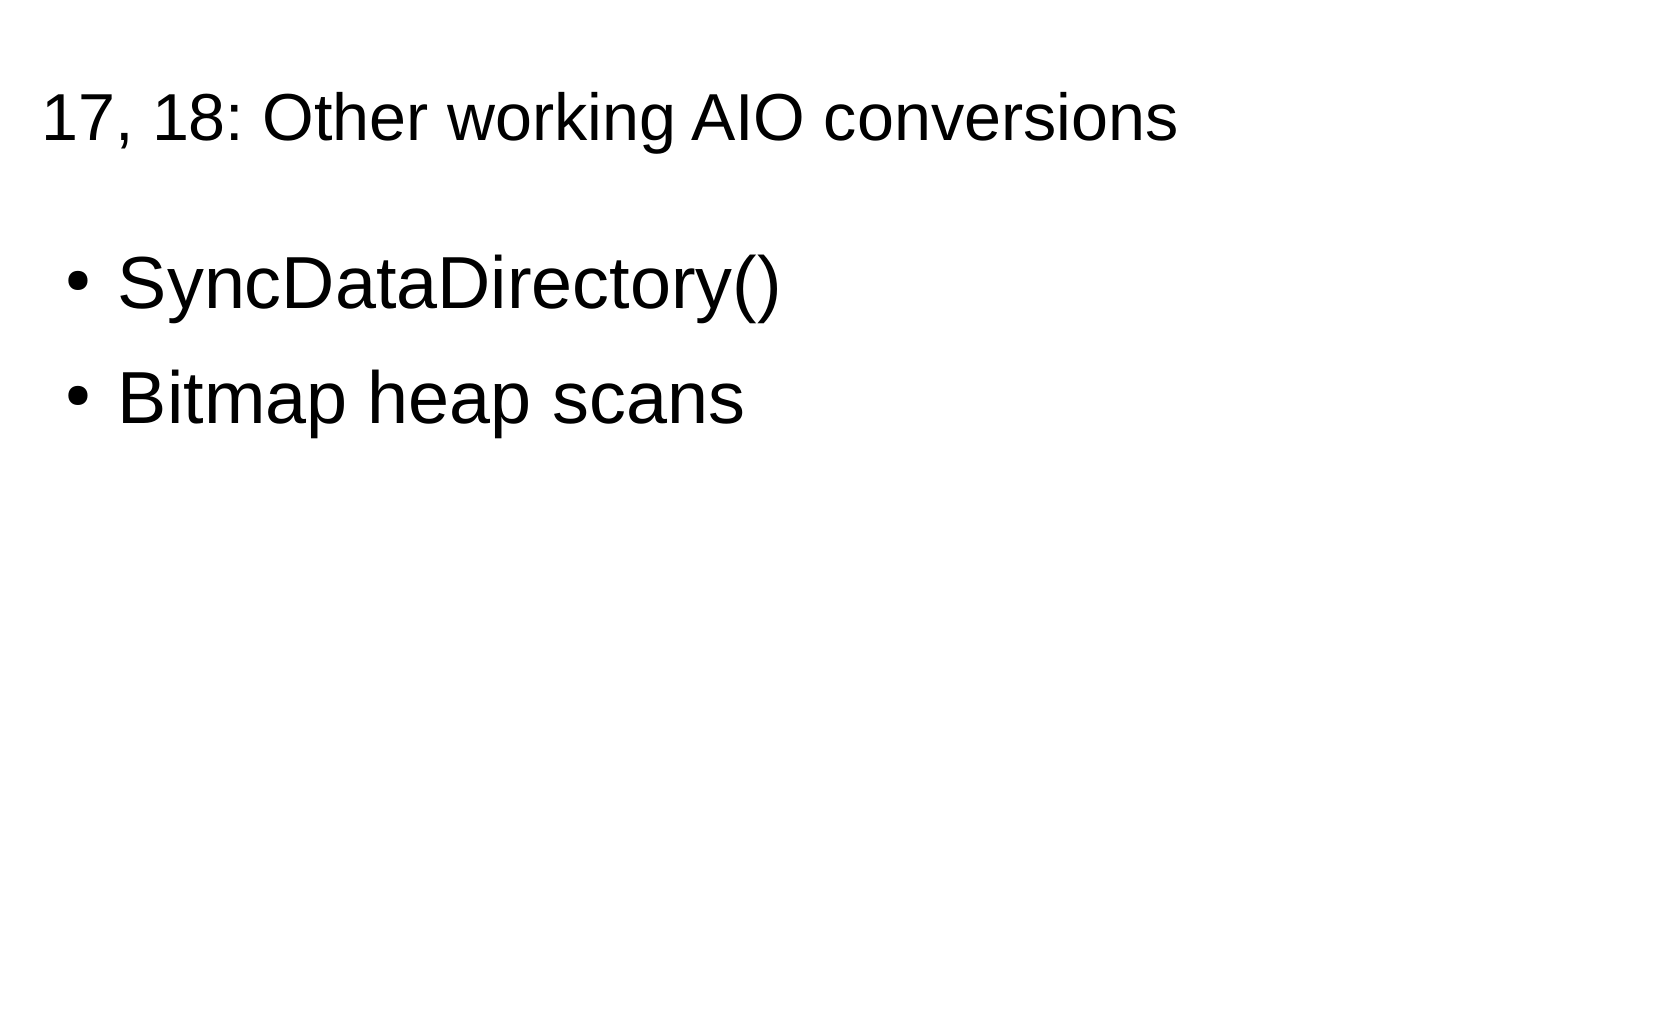

# 17, 18: Other working AIO conversions
SyncDataDirectory()
Bitmap heap scans